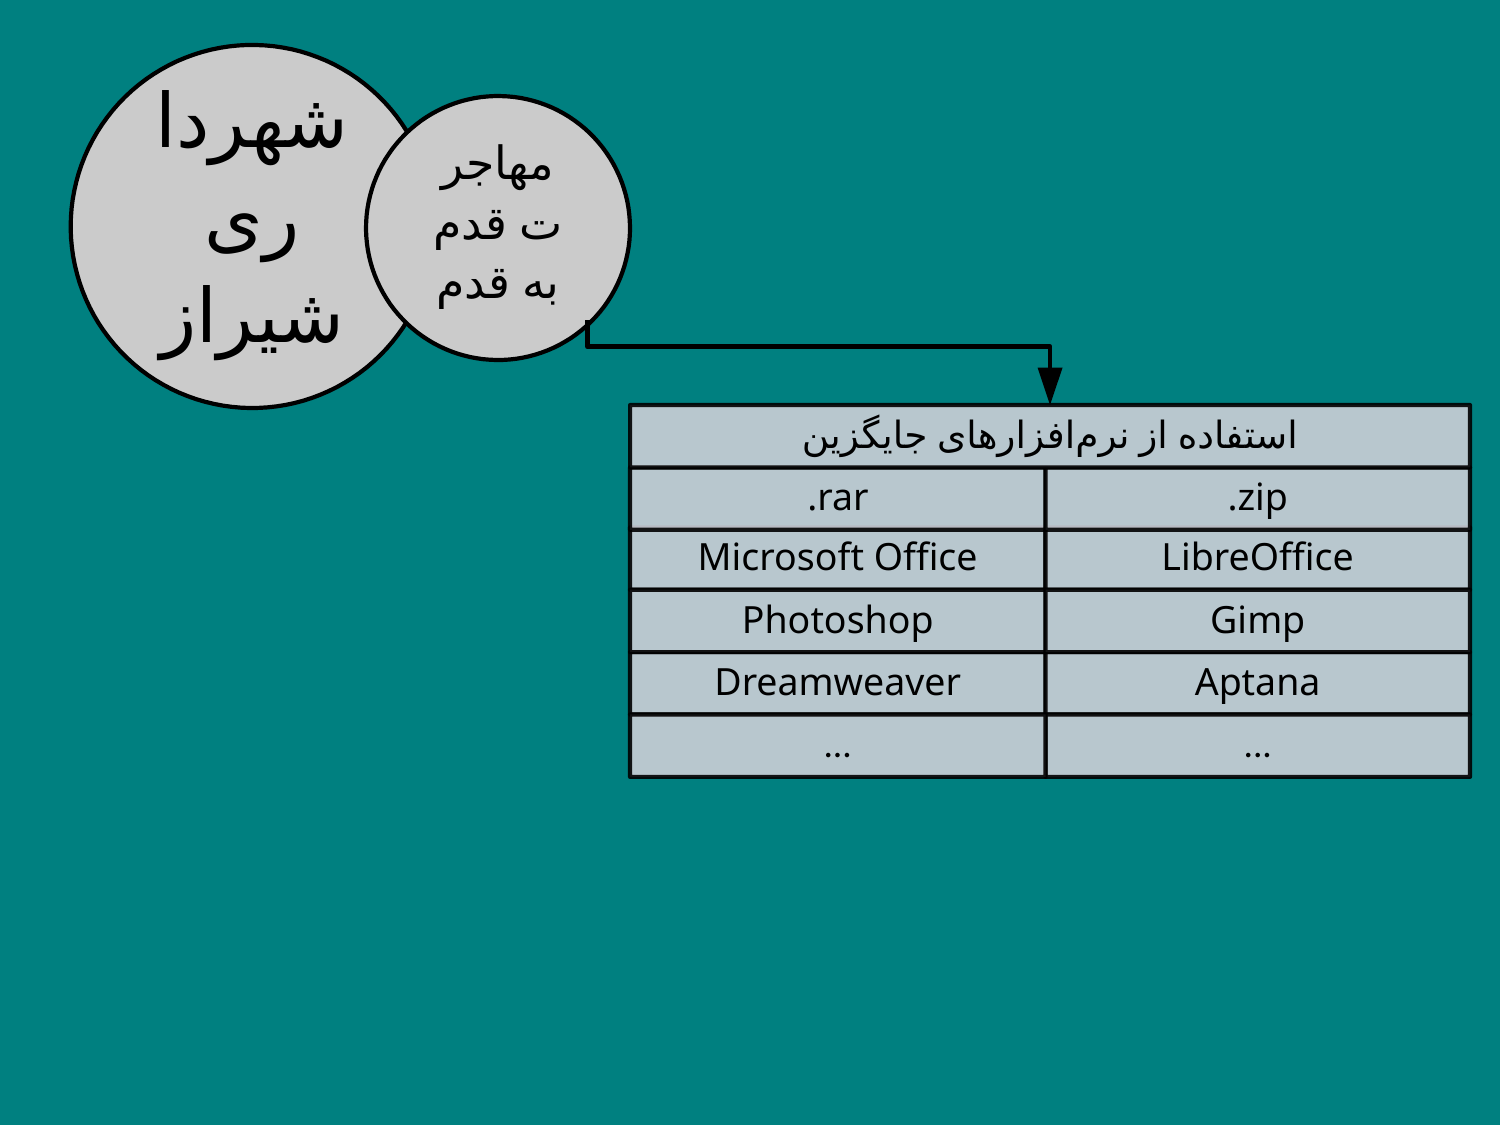

شهرداری شیراز
مهاجرت قدم به قدم
استفاده از نرم‌افزارهای جایگزین
.rar
.zip
Microsoft Office
LibreOffice
Photoshop
Gimp
Dreamweaver
Aptana
...
...